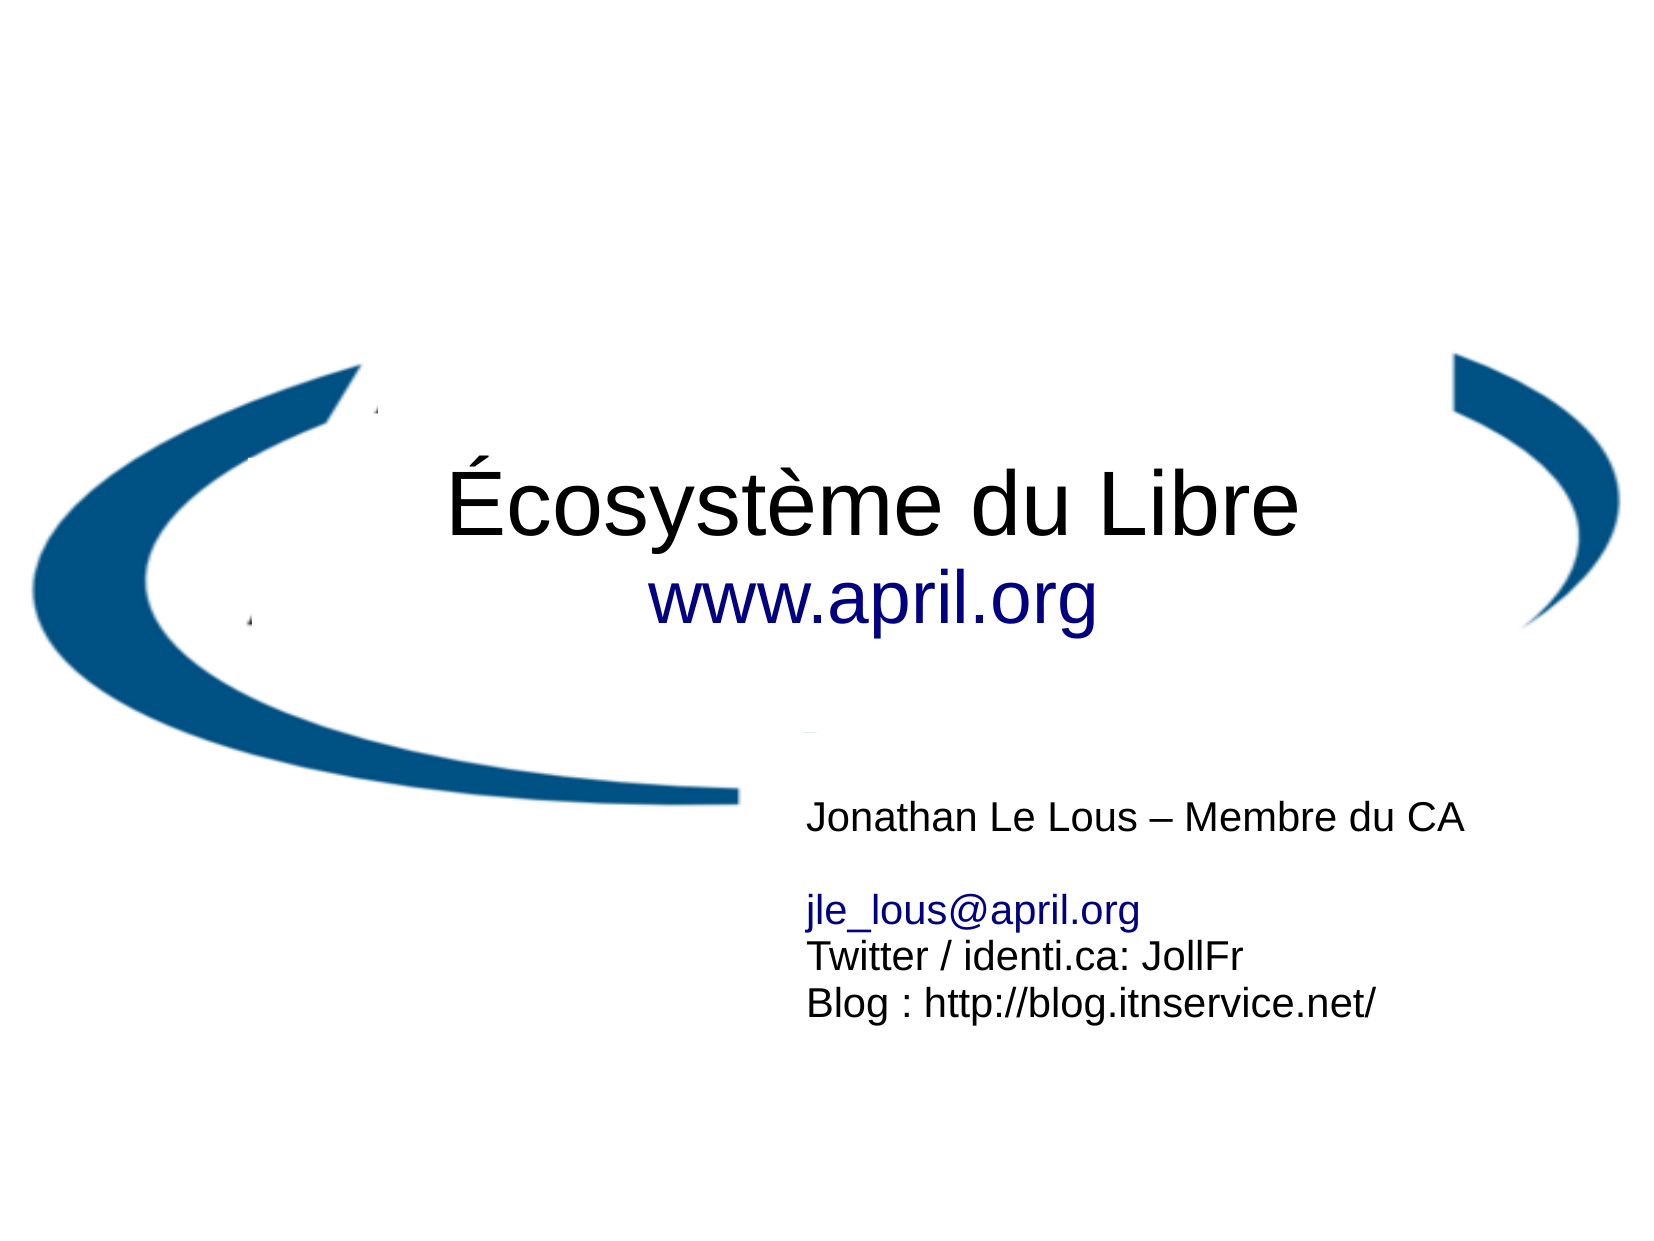

# Écosystème du Libre www.april.org
Jonathan Le Lous – Membre du CA
jle_lous@april.org
Twitter / identi.ca: JollFr
Blog : http://blog.itnservice.net/